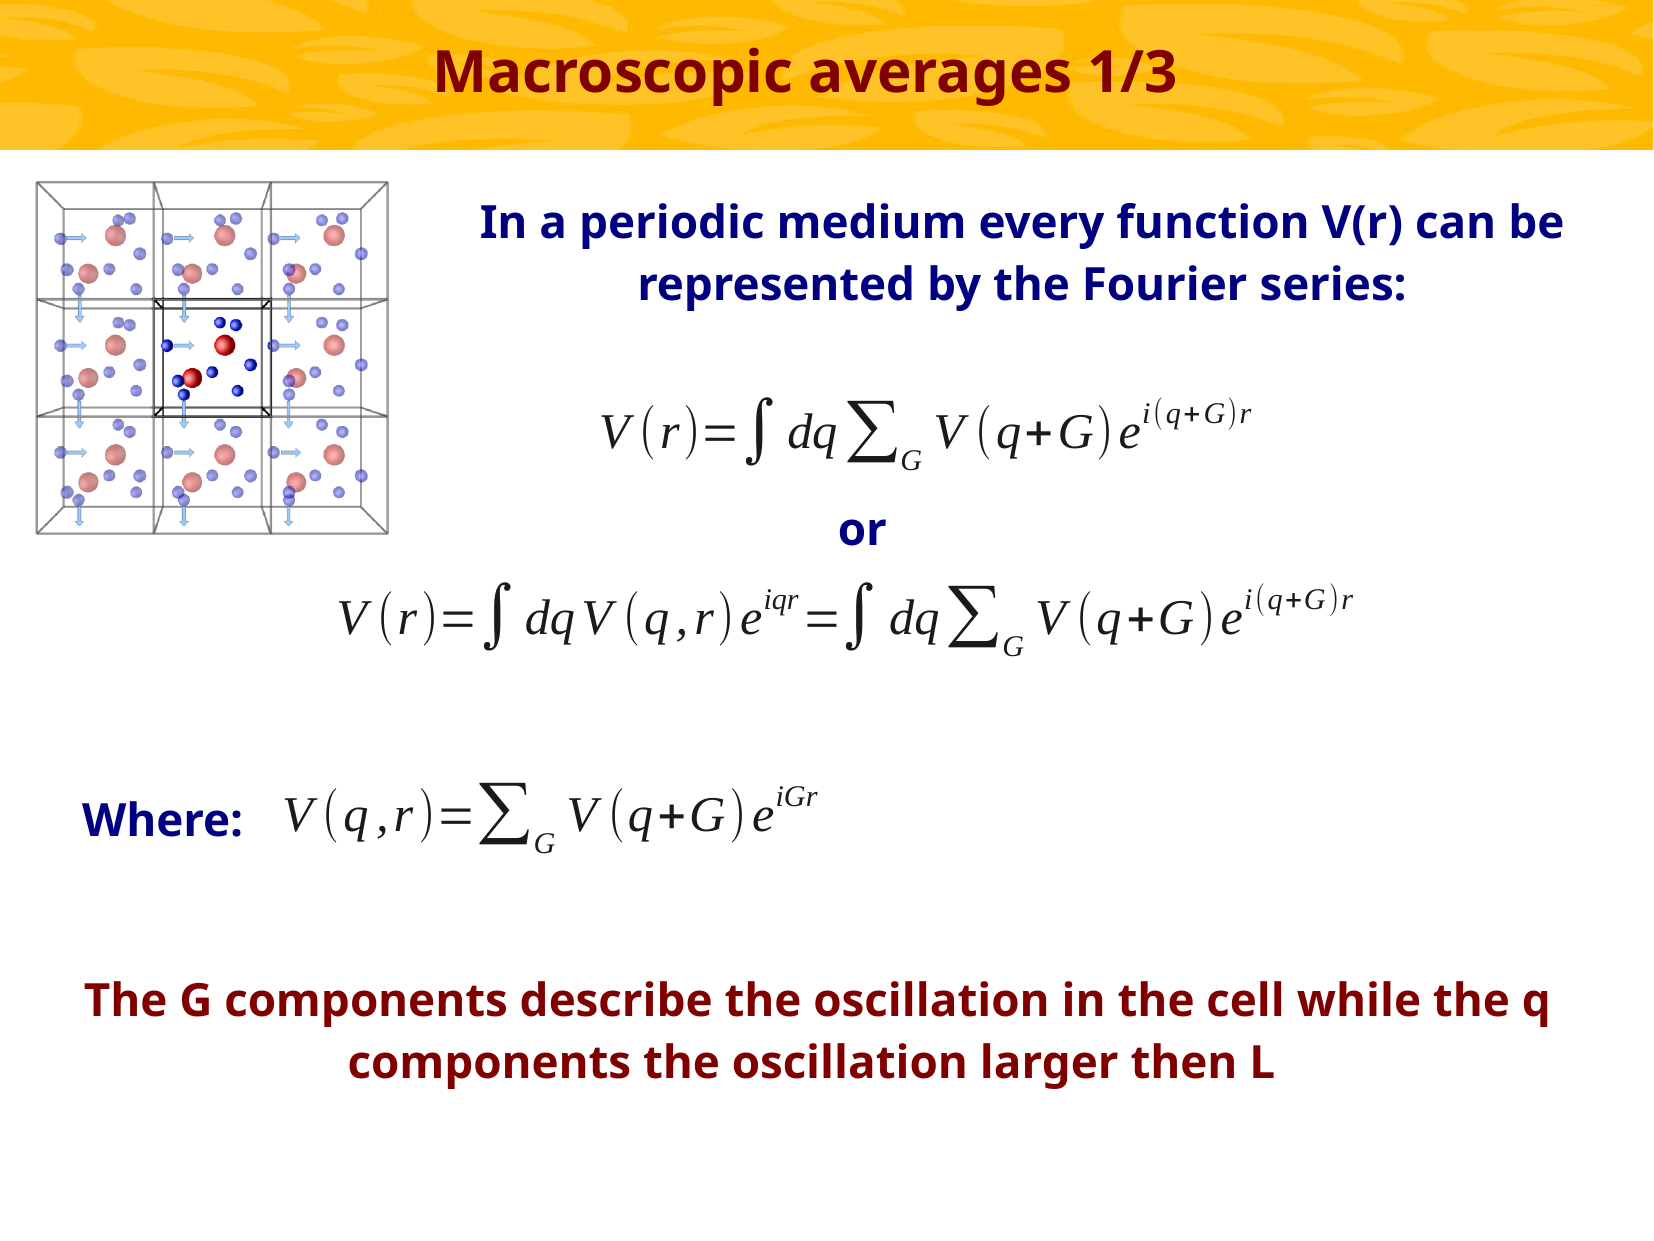

Macroscopic averages 1/3
In a periodic medium every function V(r) can be represented by the Fourier series:
or
Where:
The G components describe the oscillation in the cell while the q components the oscillation larger then L